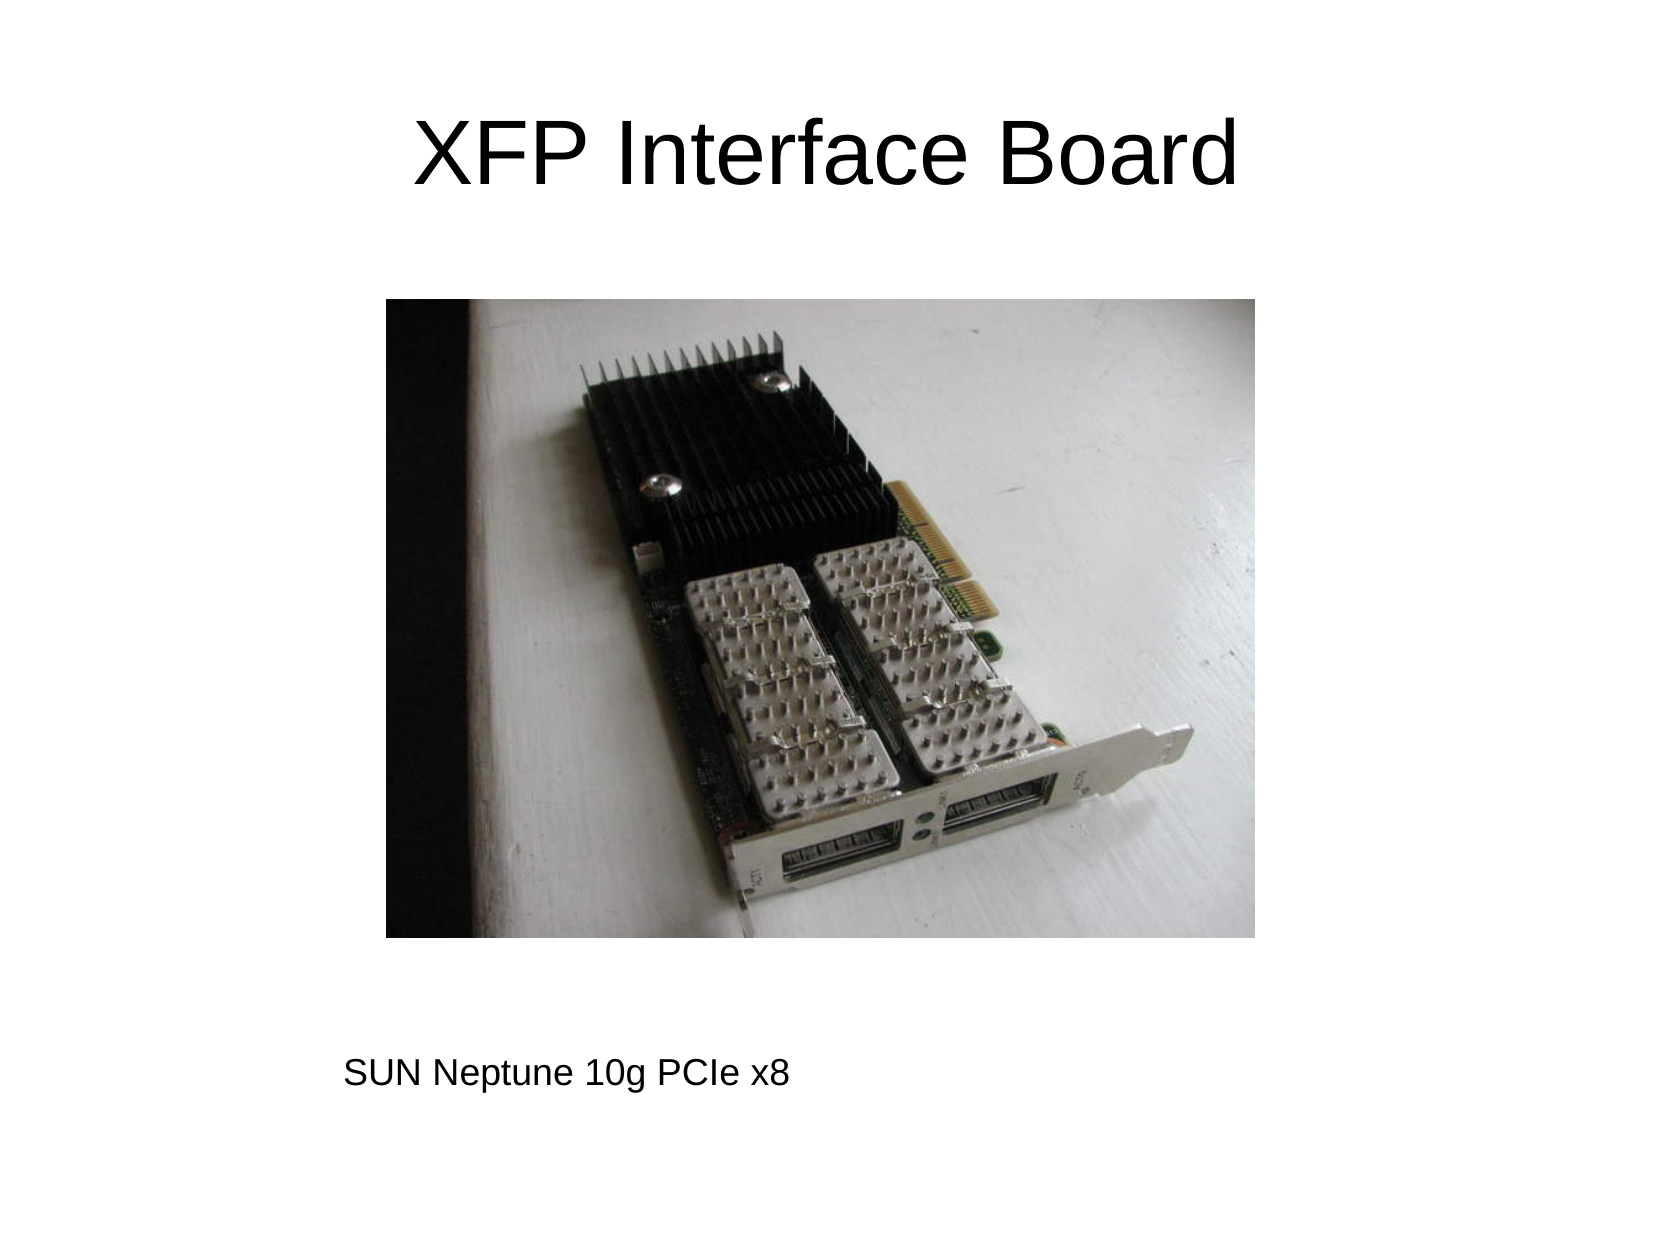

# XFP Interface Board
SUN Neptune 10g PCIe x8